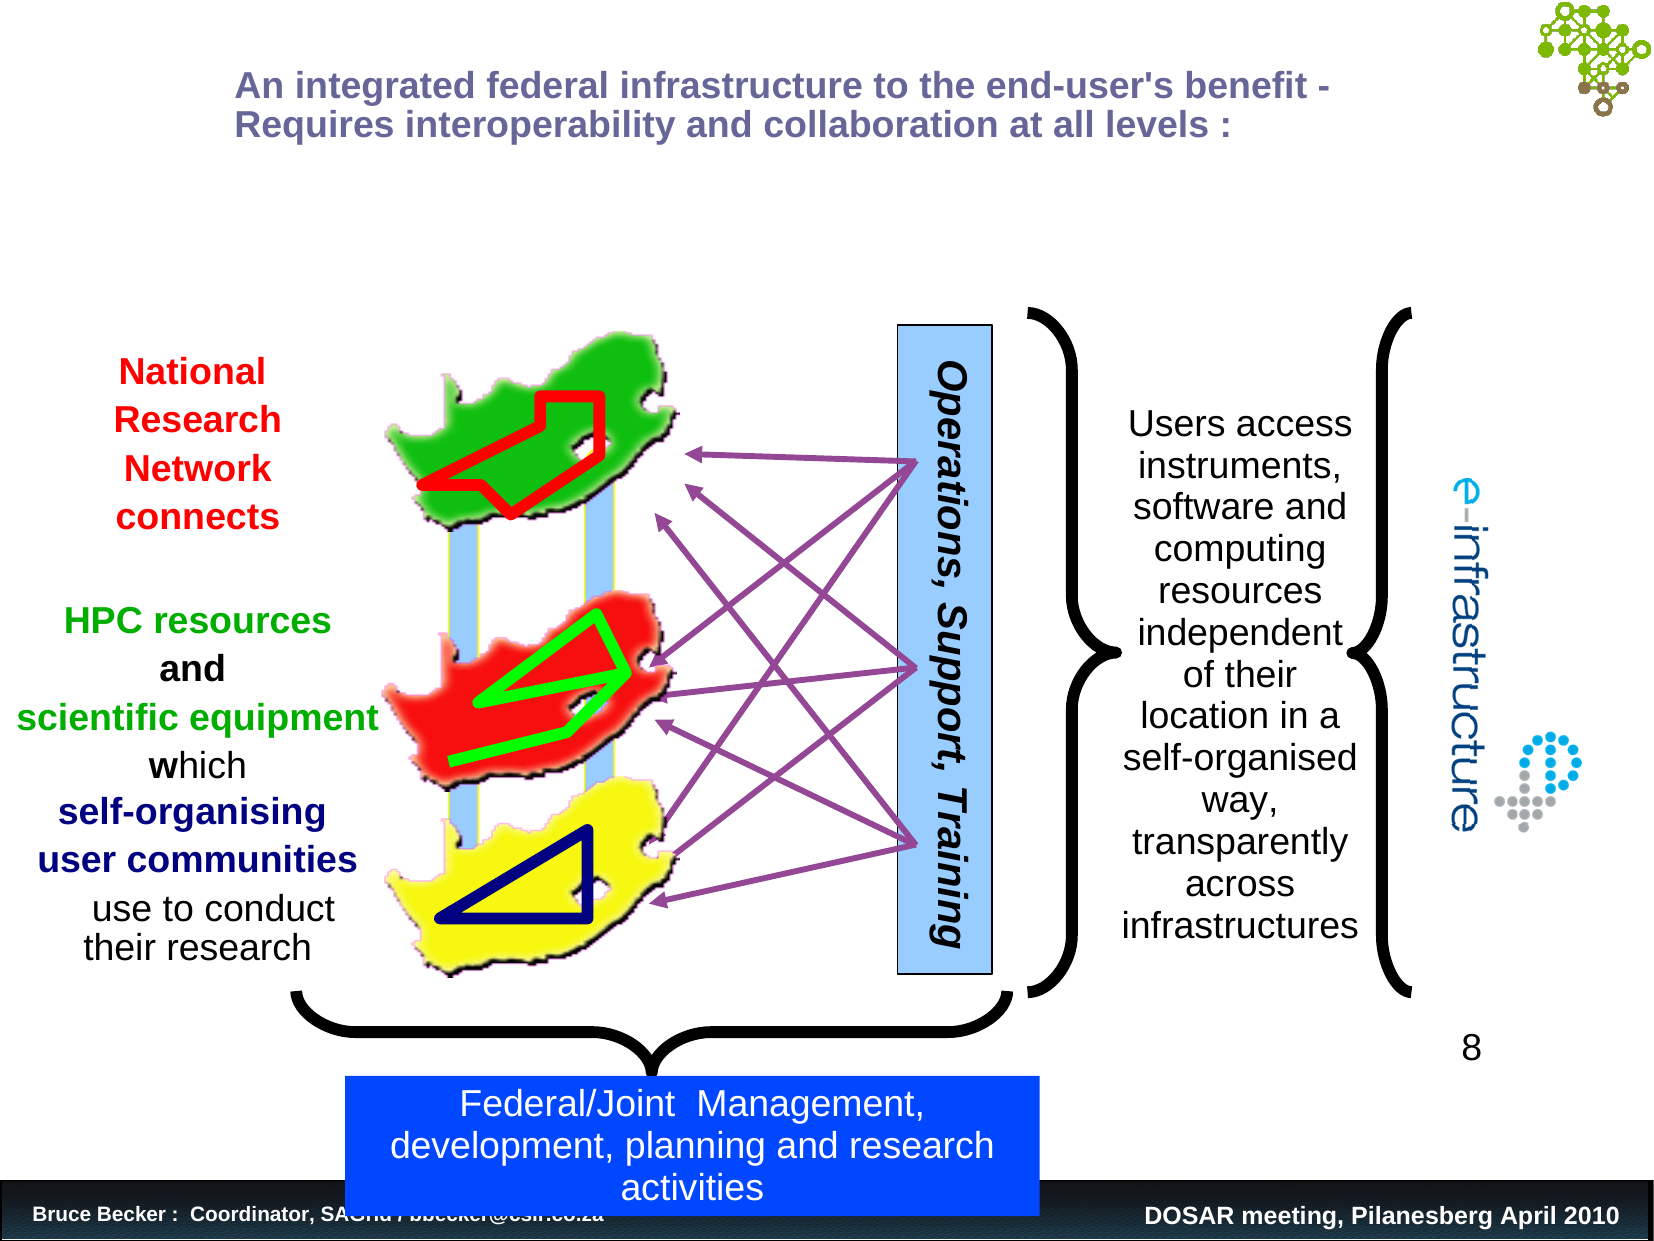

# An integrated federal infrastructure to the end-user's benefit - Requires interoperability and collaboration at all levels :
Operations, Support, Training
National
Research
Network
connects
Users access instruments, software and computing resources independent of their location in a self-organised way, transparently across infrastructures
 HPC resources
and
scientific equipment
 which
self-organising
user communities
 use to conduct their research
Federal/Joint Management, development, planning and research activities
8